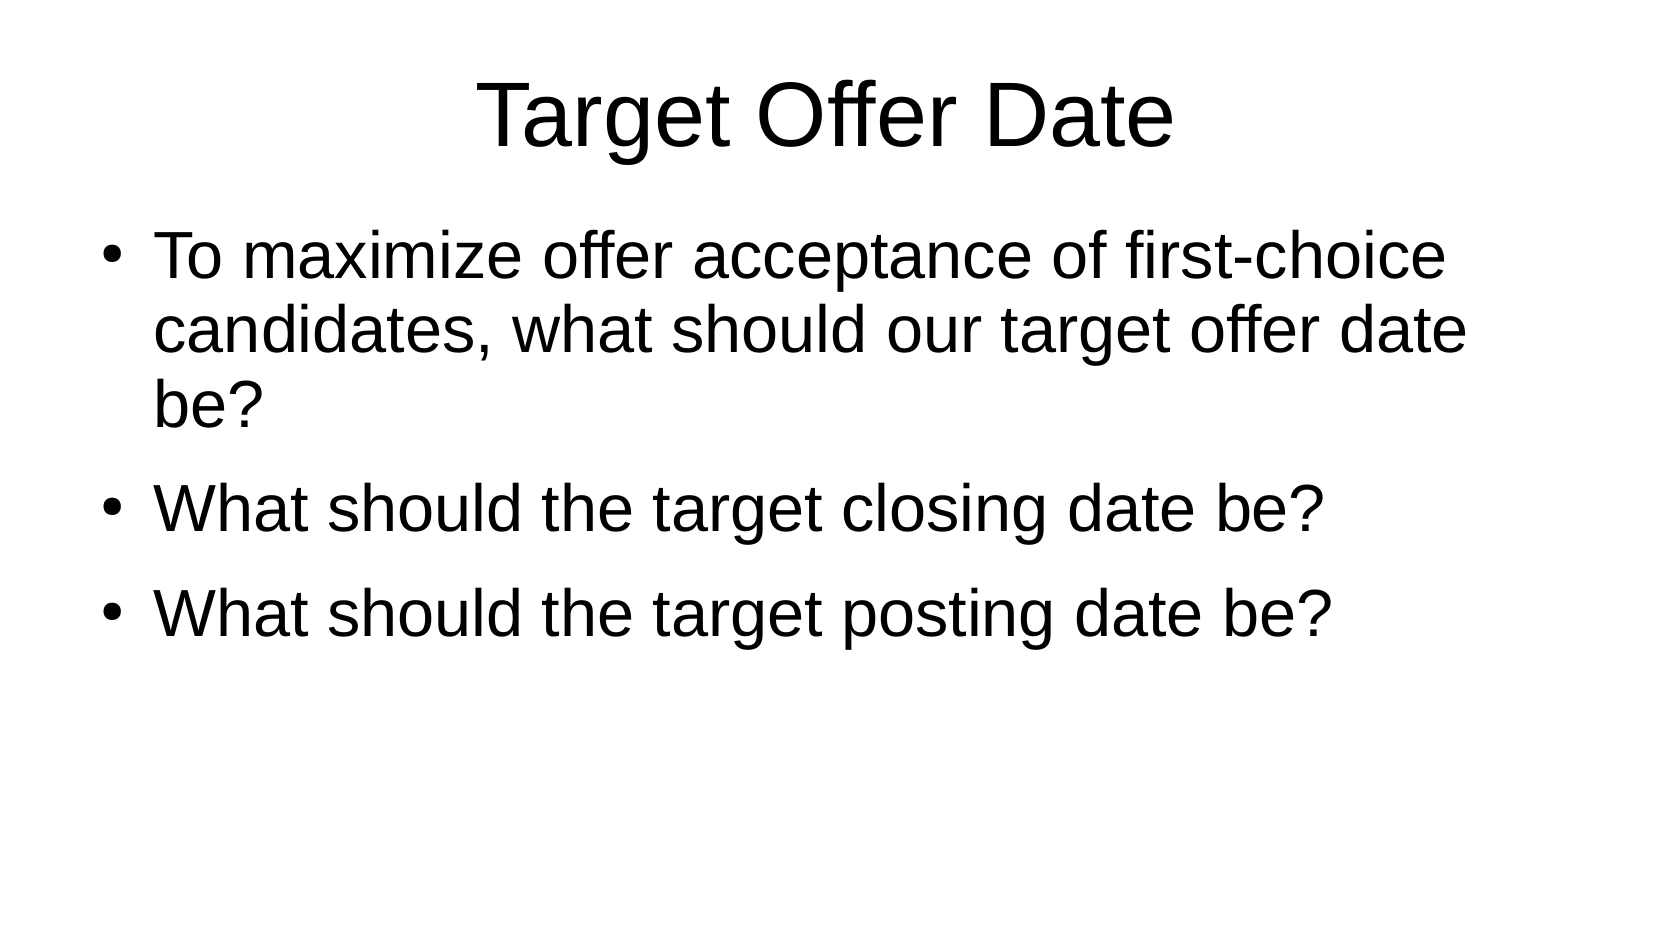

# Target Offer Date
To maximize offer acceptance of first-choice candidates, what should our target offer date be?
What should the target closing date be?
What should the target posting date be?